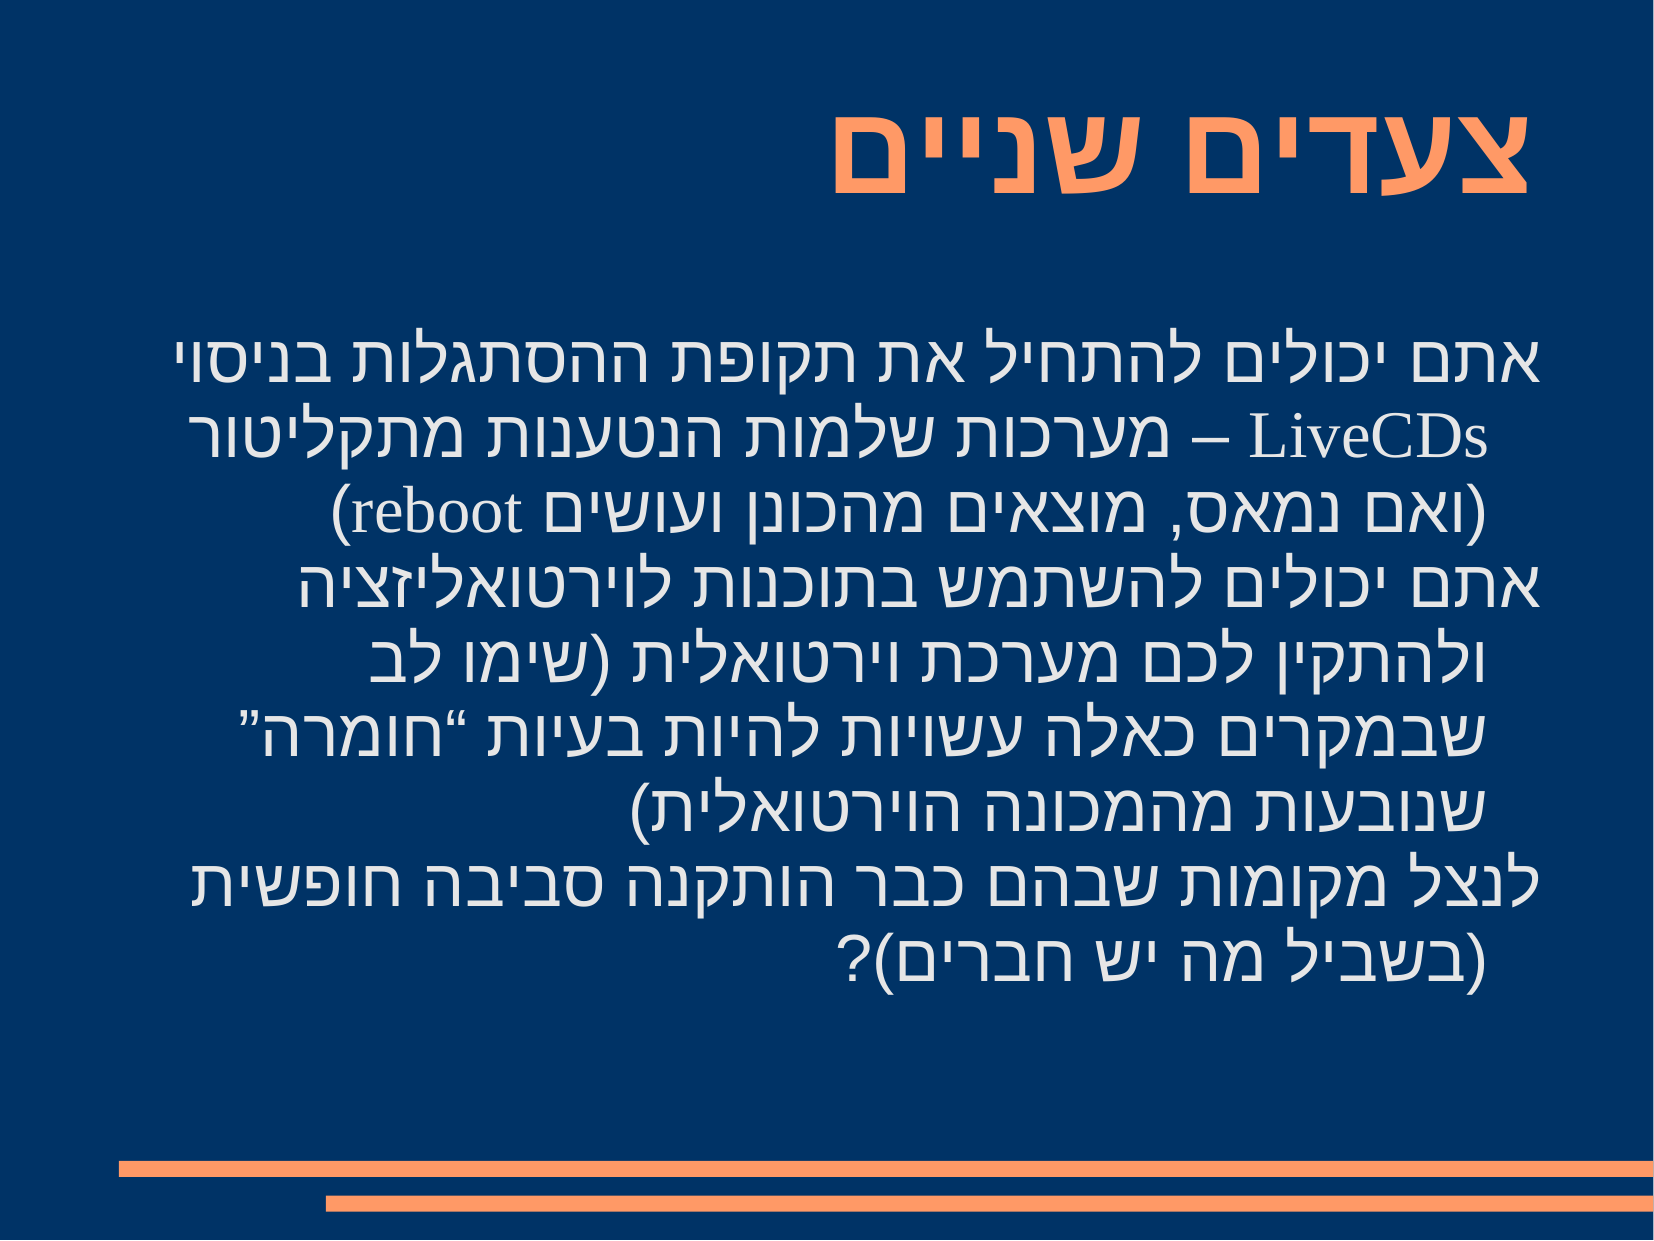

# צעדים שניים
אתם יכולים להתחיל את תקופת ההסתגלות בניסוי LiveCDs – מערכות שלמות הנטענות מתקליטור (ואם נמאס, מוצאים מהכונן ועושים reboot)
אתם יכולים להשתמש בתוכנות לוירטואליזציה ולהתקין לכם מערכת וירטואלית (שימו לב שבמקרים כאלה עשויות להיות בעיות “חומרה” שנובעות מהמכונה הוירטואלית)
לנצל מקומות שבהם כבר הותקנה סביבה חופשית (בשביל מה יש חברים)?